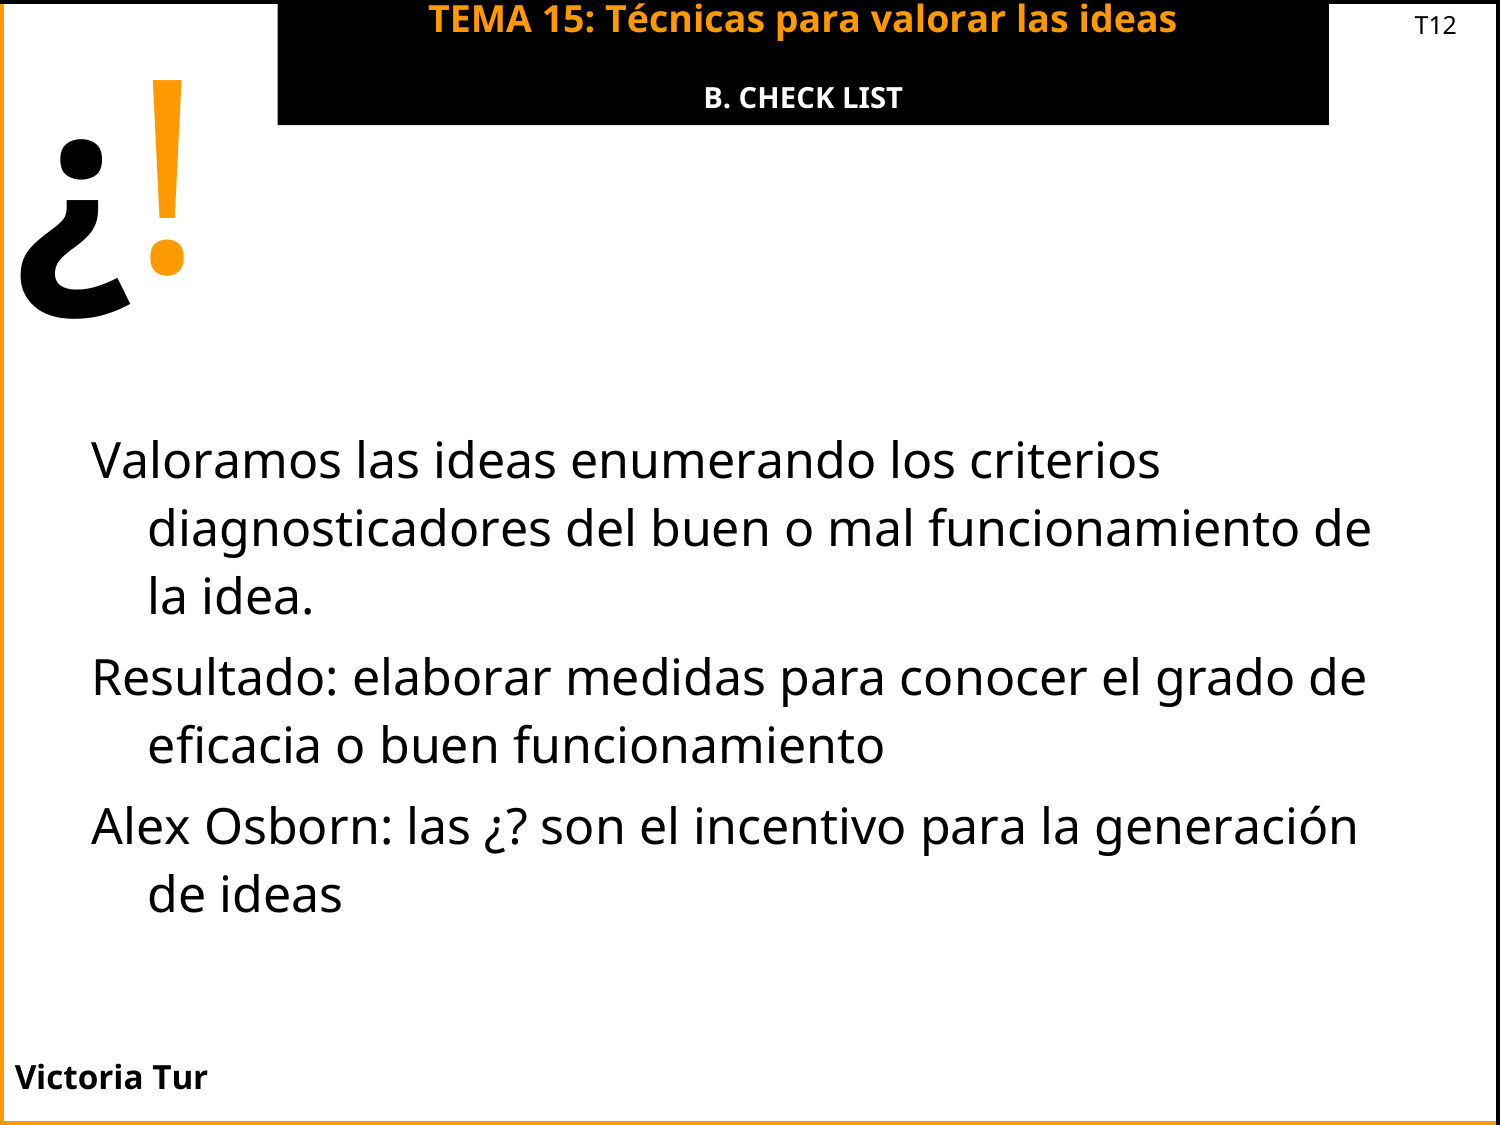

T12
# Valoramos las ideas enumerando los criterios diagnosticadores del buen o mal funcionamiento de la idea.
Resultado: elaborar medidas para conocer el grado de eficacia o buen funcionamiento
Alex Osborn: las ¿? son el incentivo para la generación de ideas